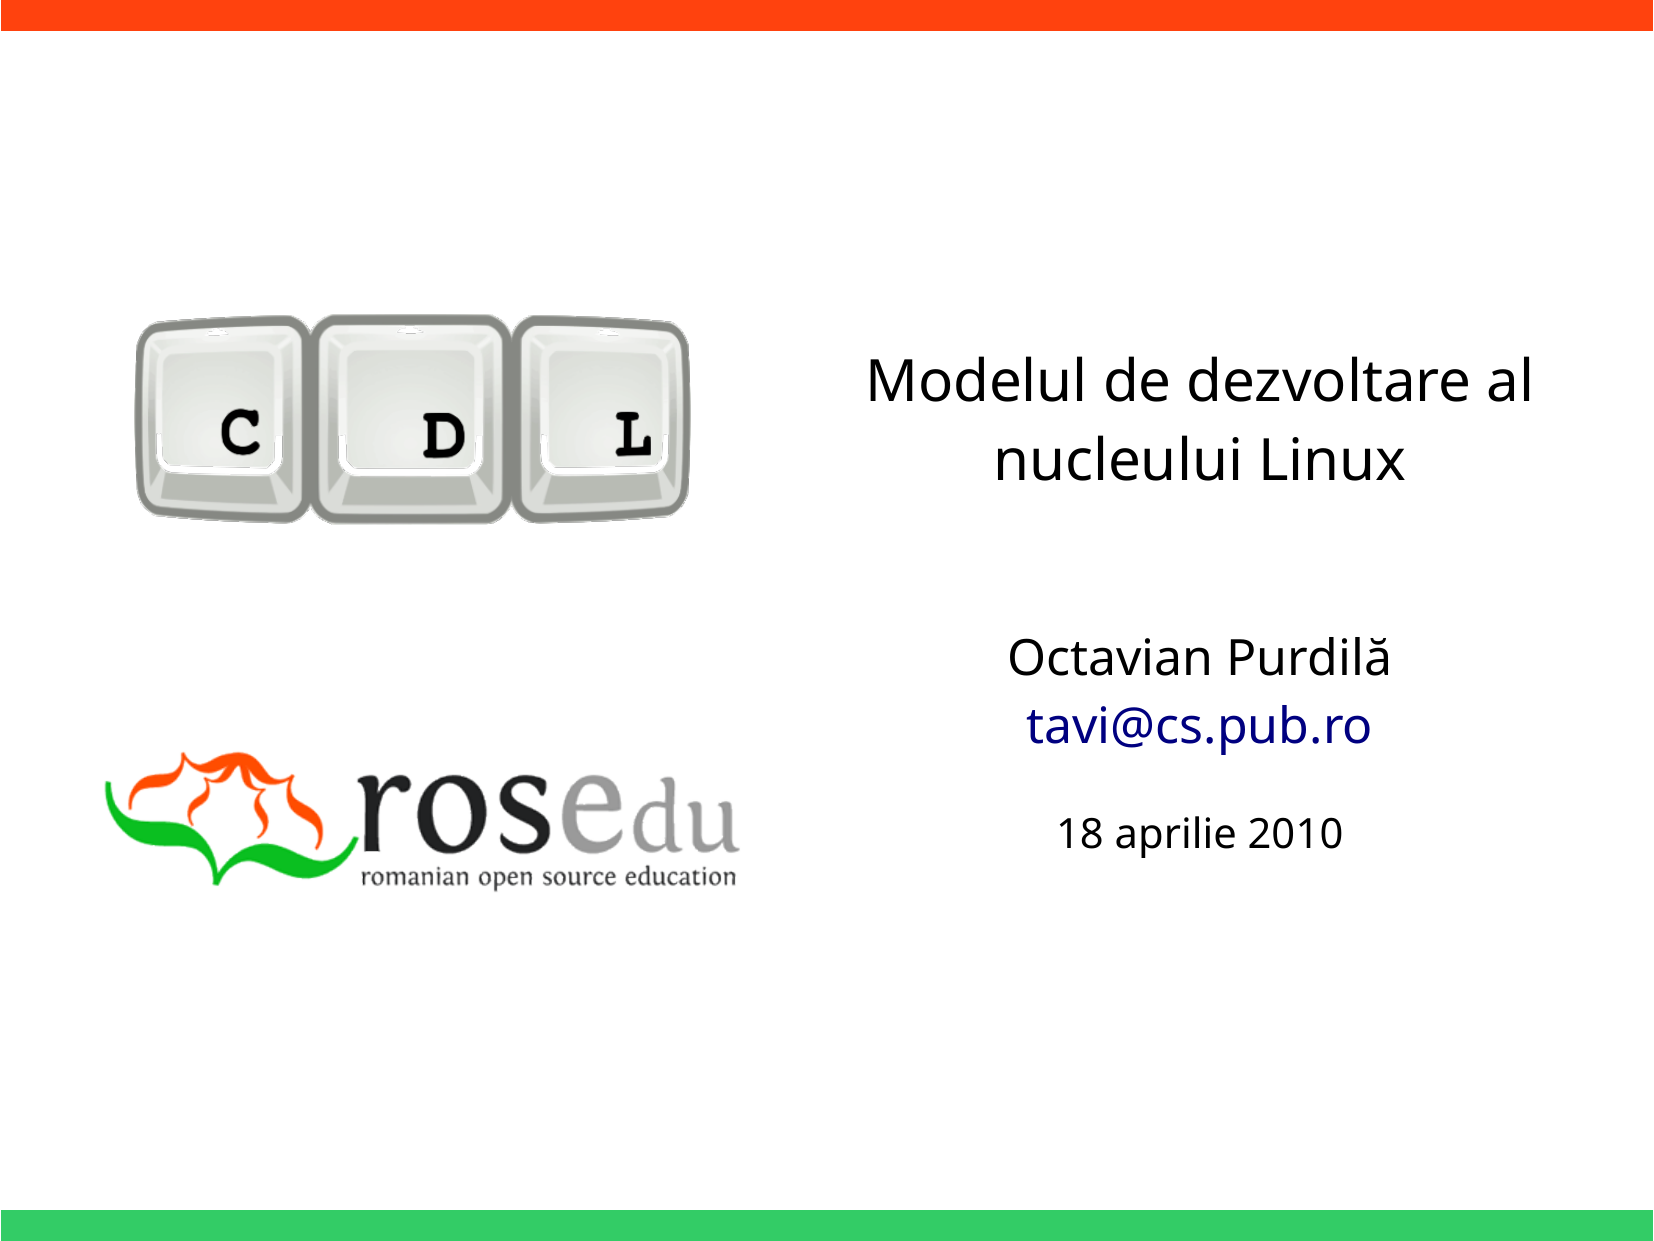

Modelul de dezvoltare al nucleului Linux
Octavian Purdilă
tavi@cs.pub.ro
18 aprilie 2010